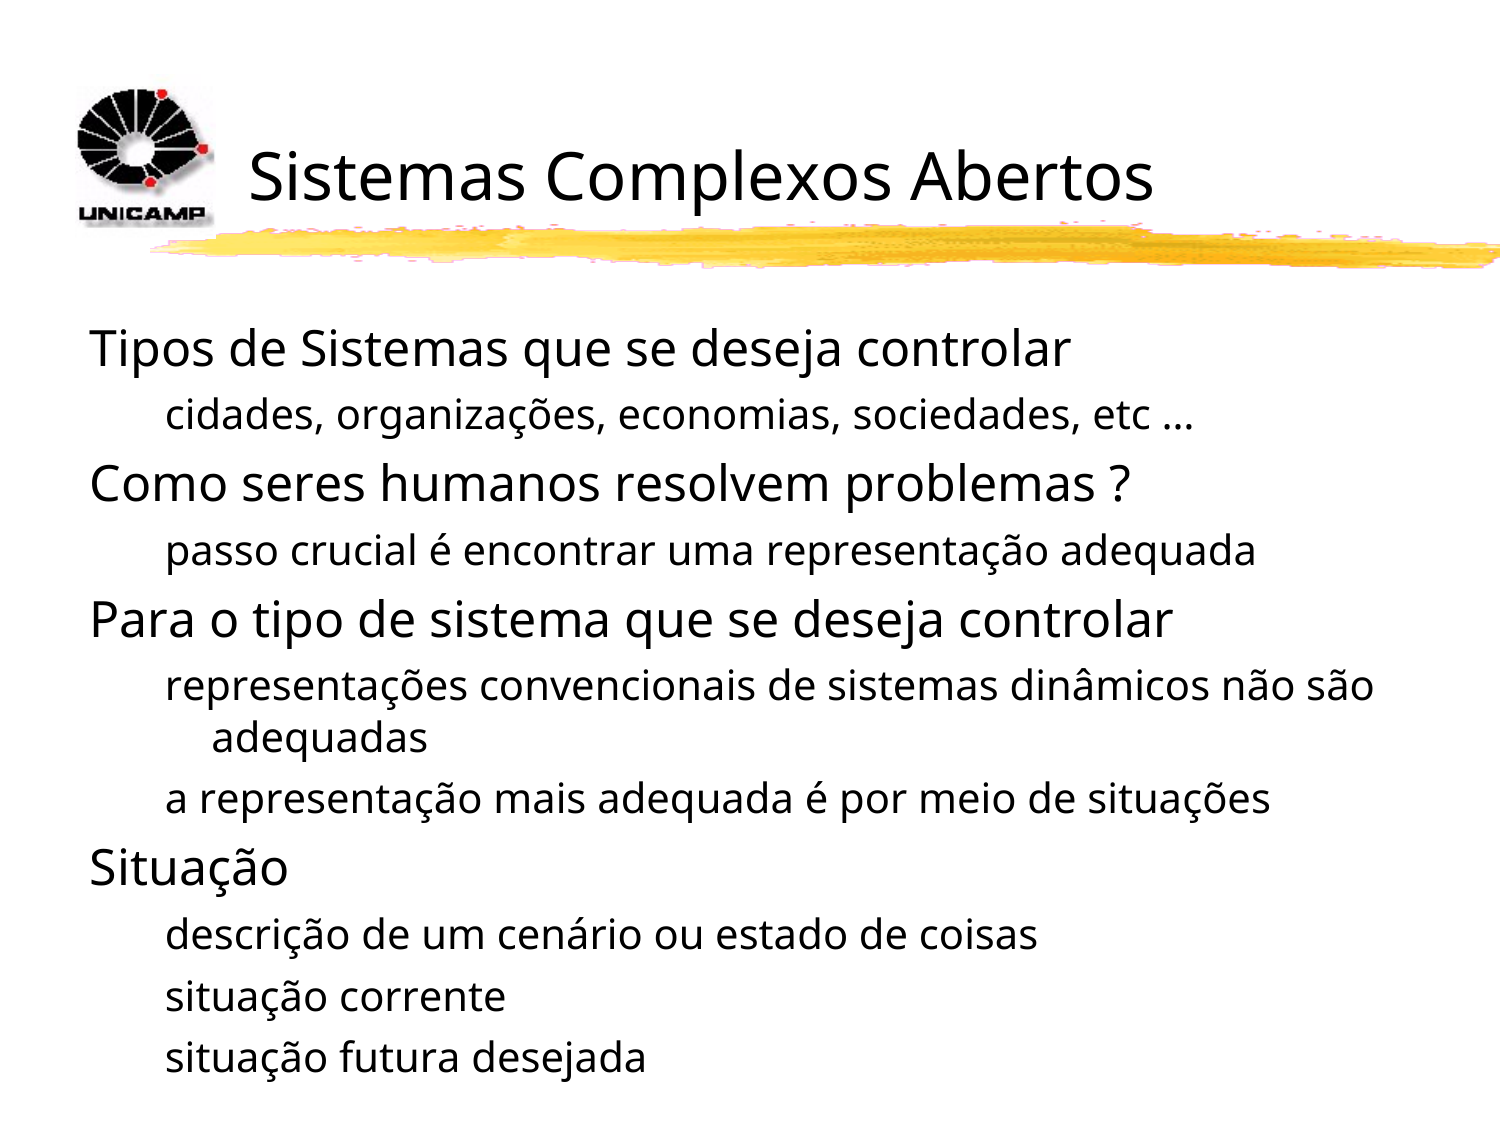

# Sistemas Complexos Abertos
Tipos de Sistemas que se deseja controlar
cidades, organizações, economias, sociedades, etc …
Como seres humanos resolvem problemas ?
passo crucial é encontrar uma representação adequada
Para o tipo de sistema que se deseja controlar
representações convencionais de sistemas dinâmicos não são adequadas
a representação mais adequada é por meio de situações
Situação
descrição de um cenário ou estado de coisas
situação corrente
situação futura desejada